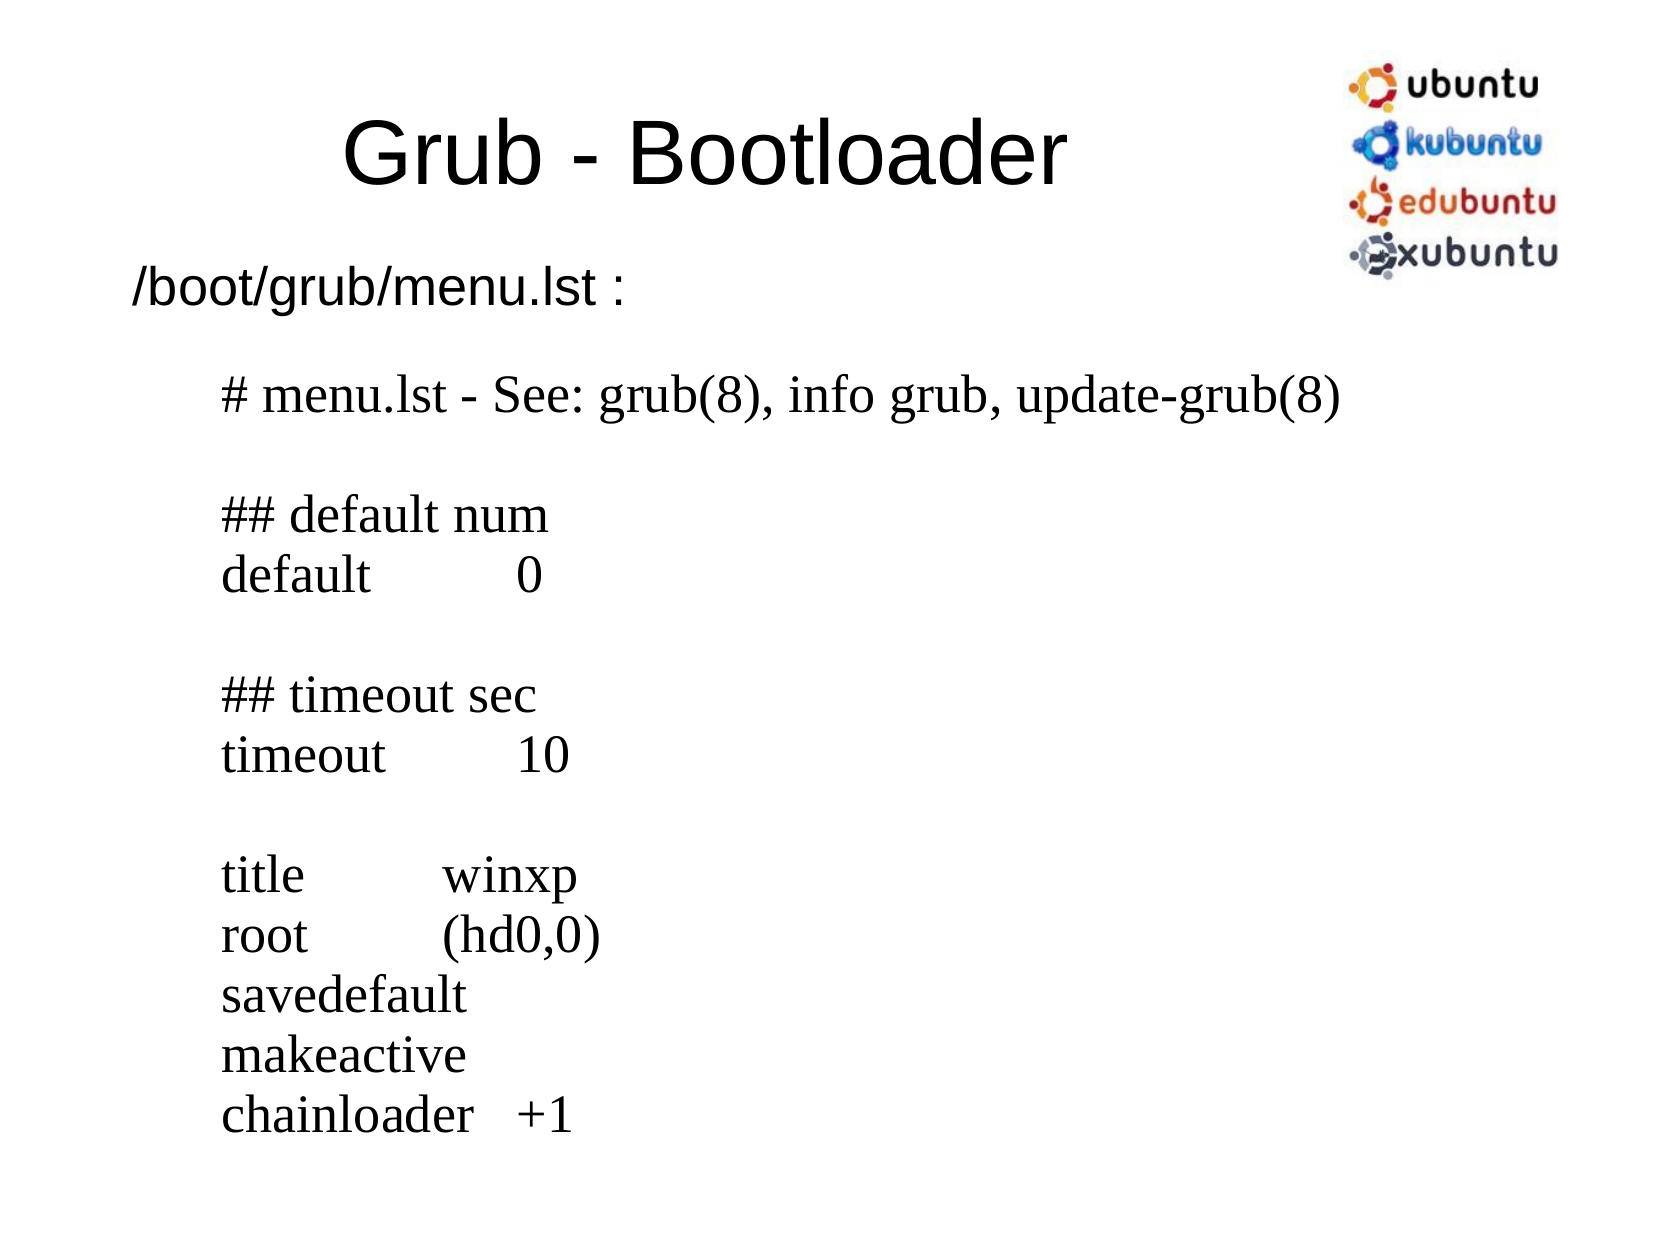

# Grub - Bootloader
/boot/grub/menu.lst :
# menu.lst - See: grub(8), info grub, update-grub(8)
## default num
default		0
## timeout sec
timeout		10
title		winxp
root		(hd0,0)
savedefault
makeactive
chainloader	+1